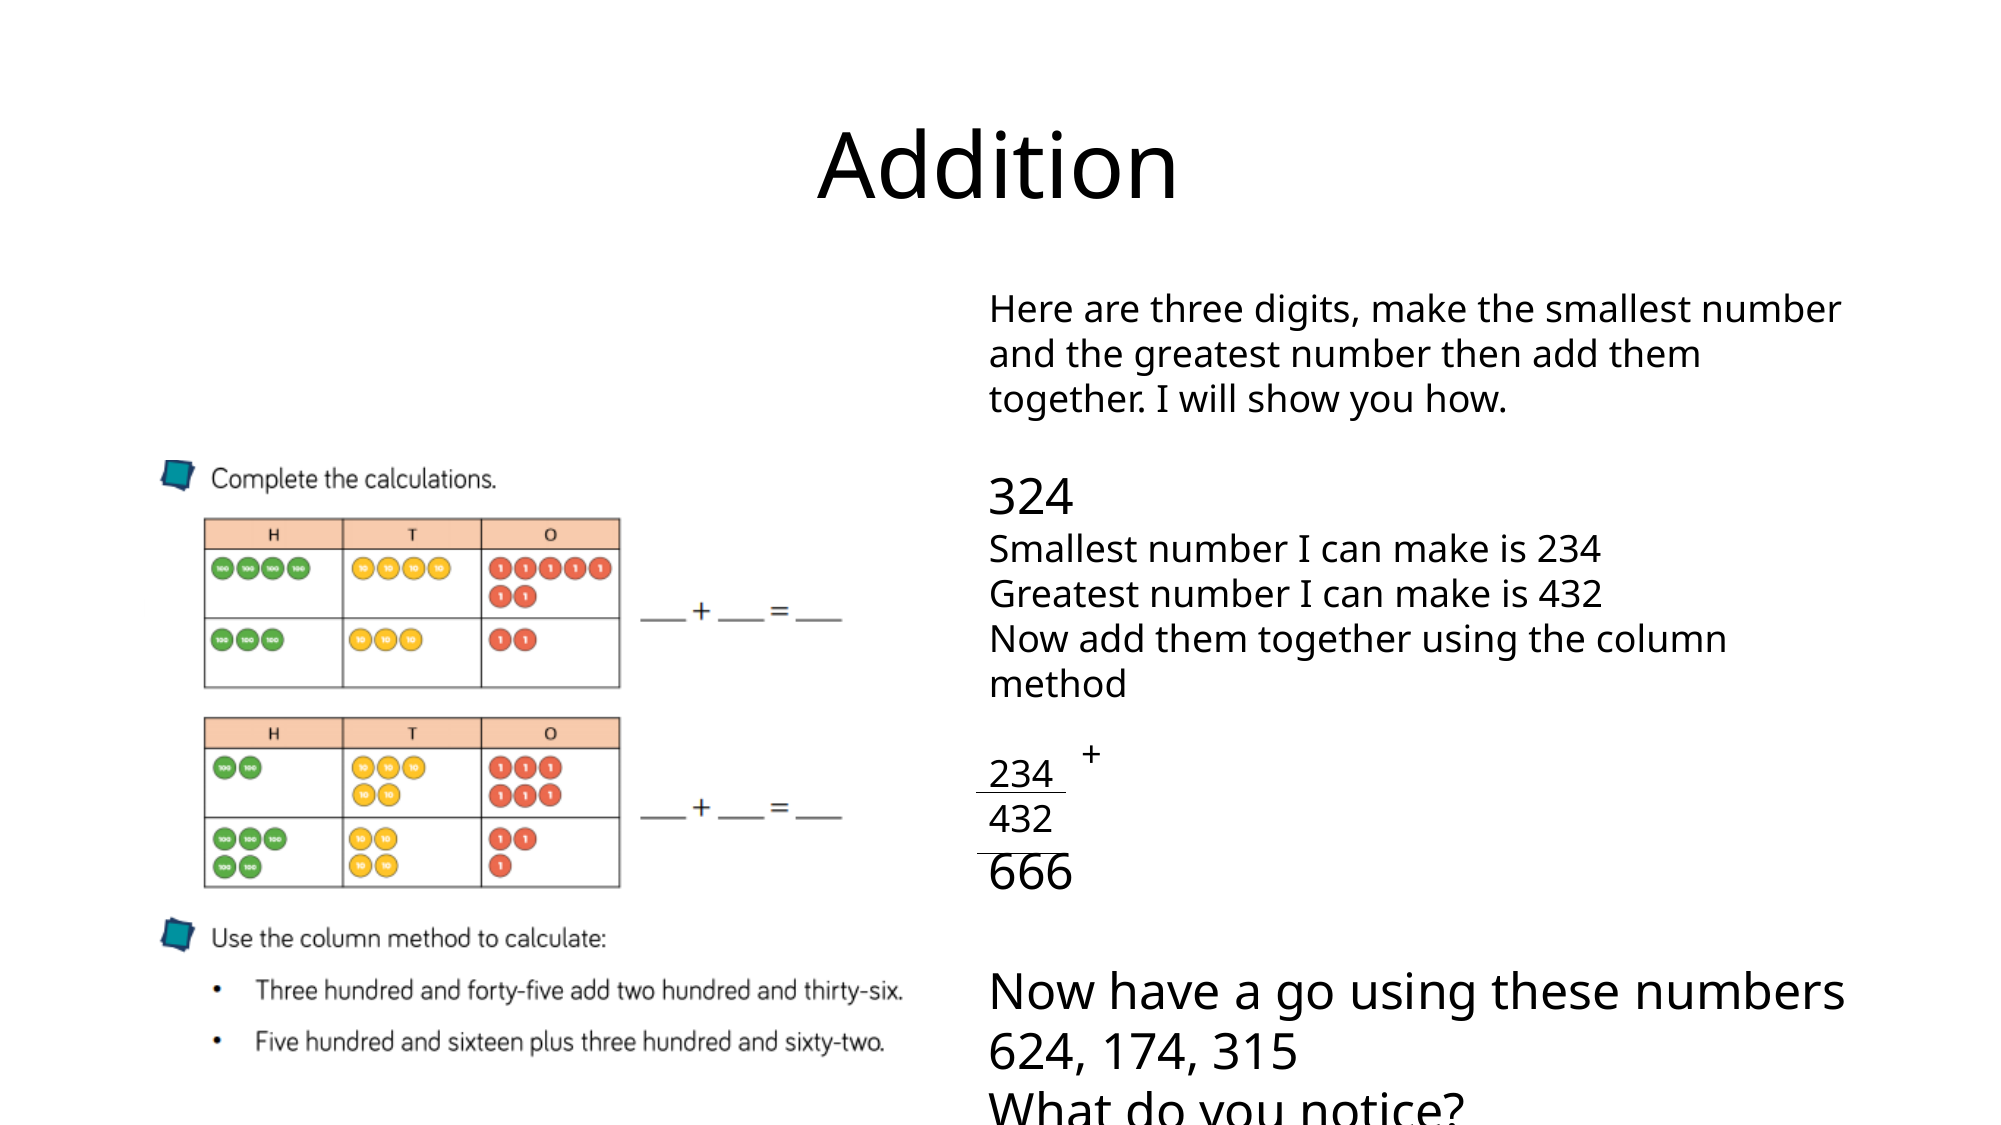

# Addition
Here are three digits, make the smallest number and the greatest number then add them together. I will show you how.
324
Smallest number I can make is 234
Greatest number I can make is 432
Now add them together using the column method
234
432
666
Now have a go using these numbers
624, 174, 315
What do you notice?
+